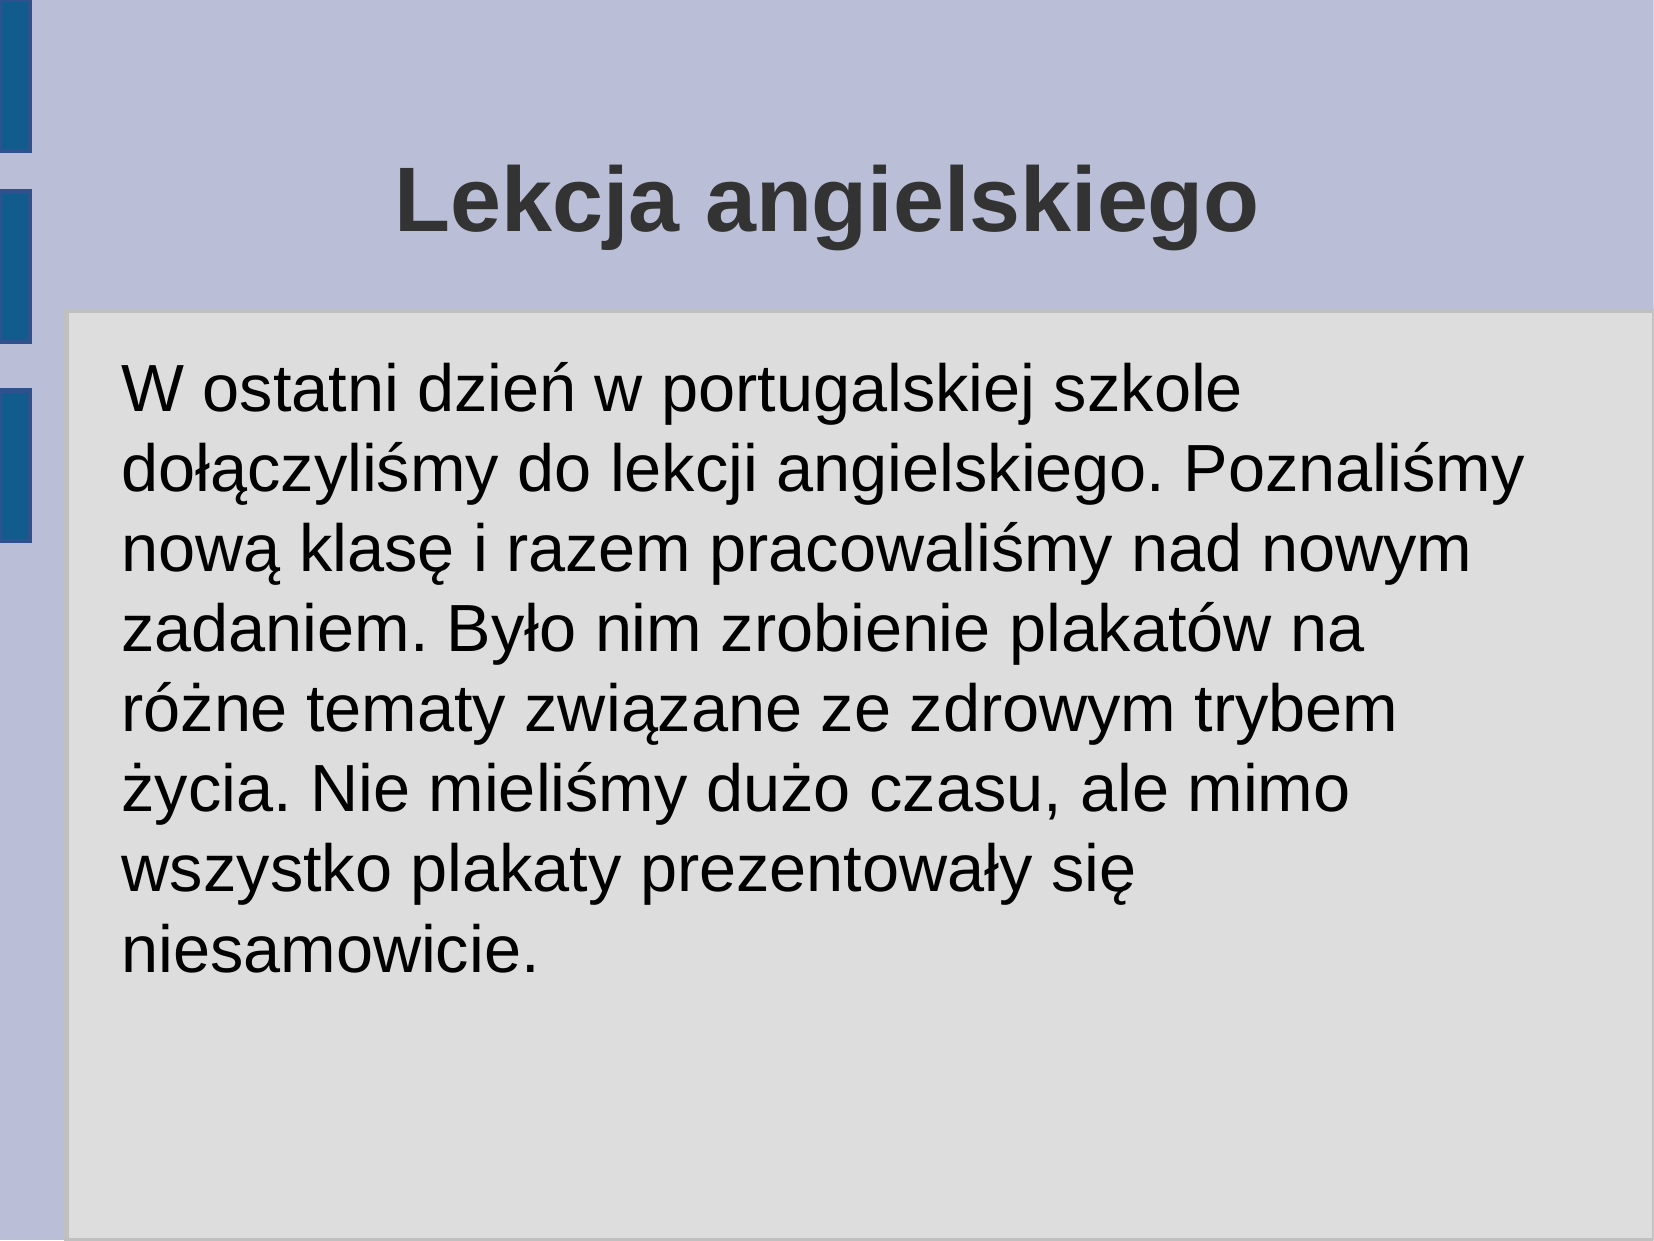

# Lekcja angielskiego
W ostatni dzień w portugalskiej szkole dołączyliśmy do lekcji angielskiego. Poznaliśmy nową klasę i razem pracowaliśmy nad nowym zadaniem. Było nim zrobienie plakatów na różne tematy związane ze zdrowym trybem życia. Nie mieliśmy dużo czasu, ale mimo wszystko plakaty prezentowały się niesamowicie.